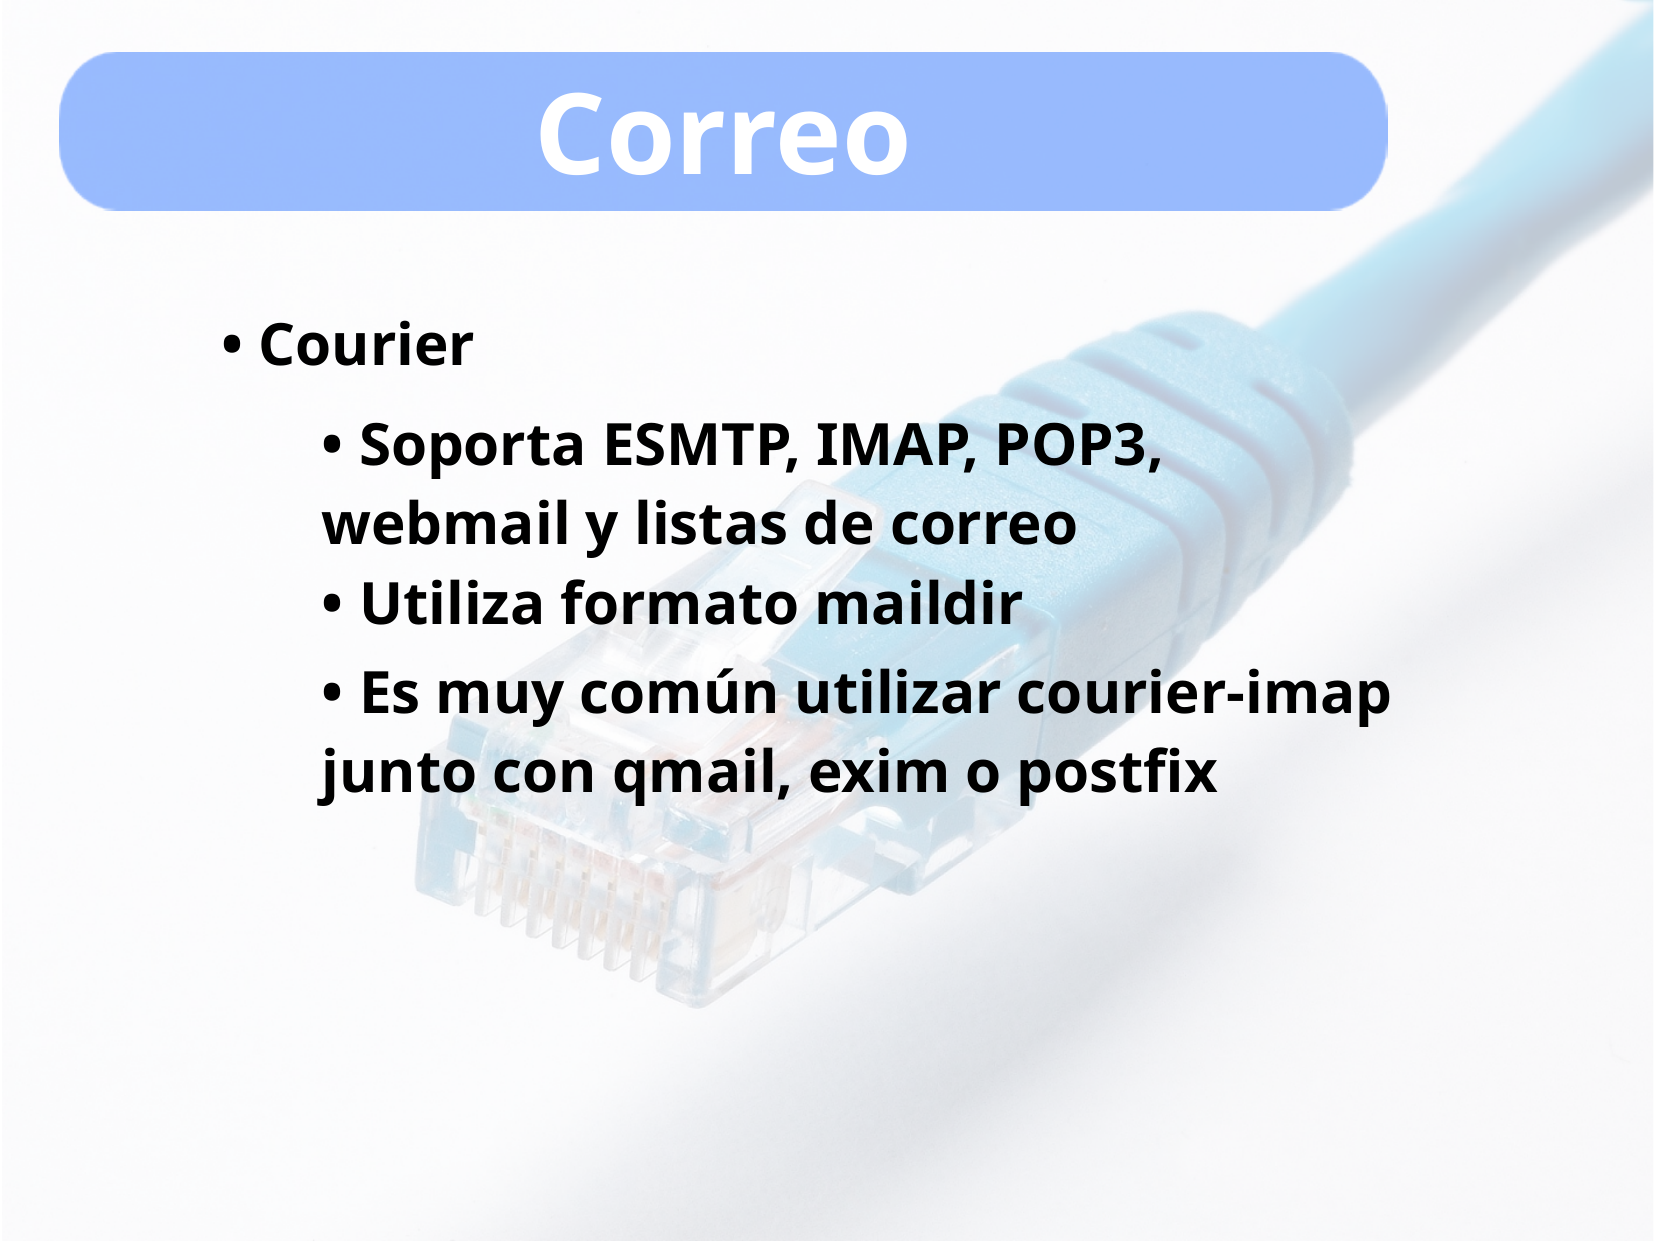

Correo
• Courier
• Soporta ESMTP, IMAP, POP3, webmail y listas de correo
• Utiliza formato maildir
• Es muy común utilizar courier-imap junto con qmail, exim o postfix